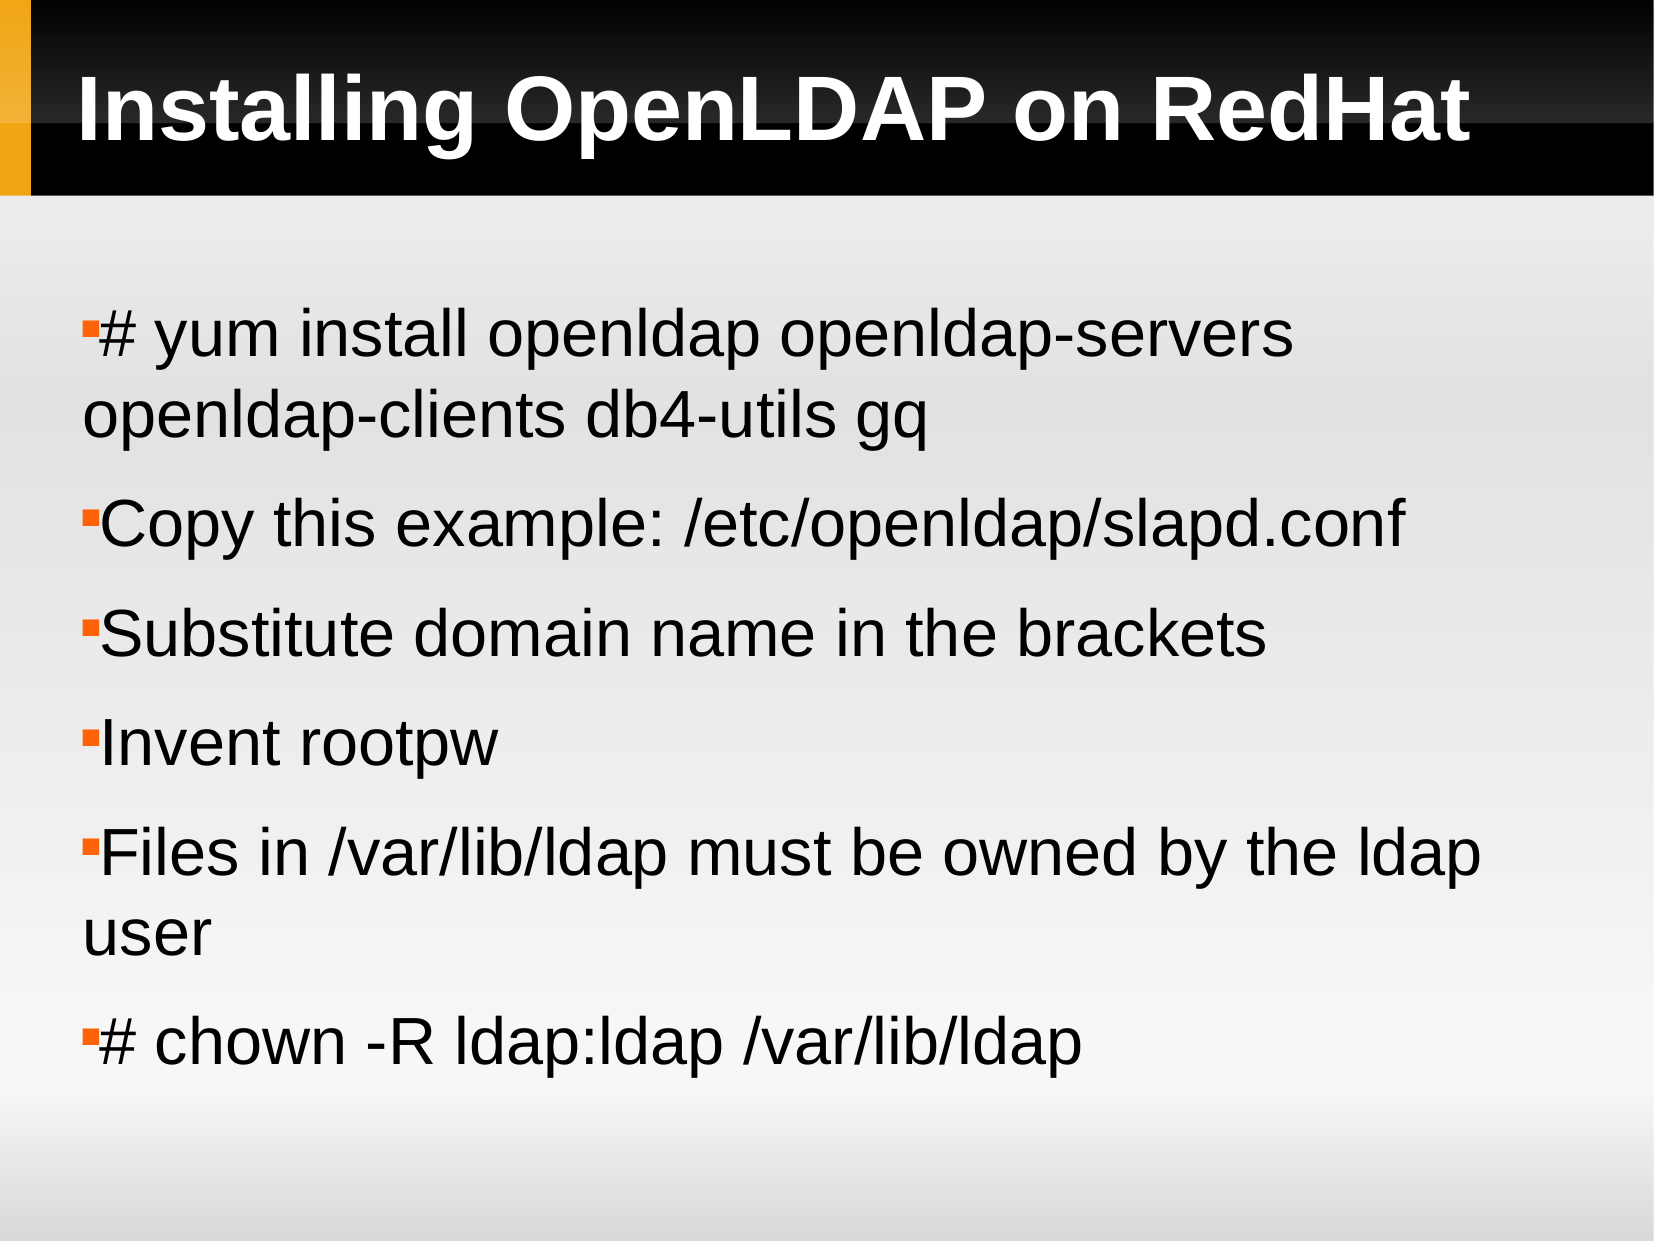

# Installing OpenLDAP on RedHat
# yum install openldap openldap-servers openldap-clients db4-utils gq
Copy this example: /etc/openldap/slapd.conf
Substitute domain name in the brackets
Invent rootpw
Files in /var/lib/ldap must be owned by the ldap user
# chown -R ldap:ldap /var/lib/ldap